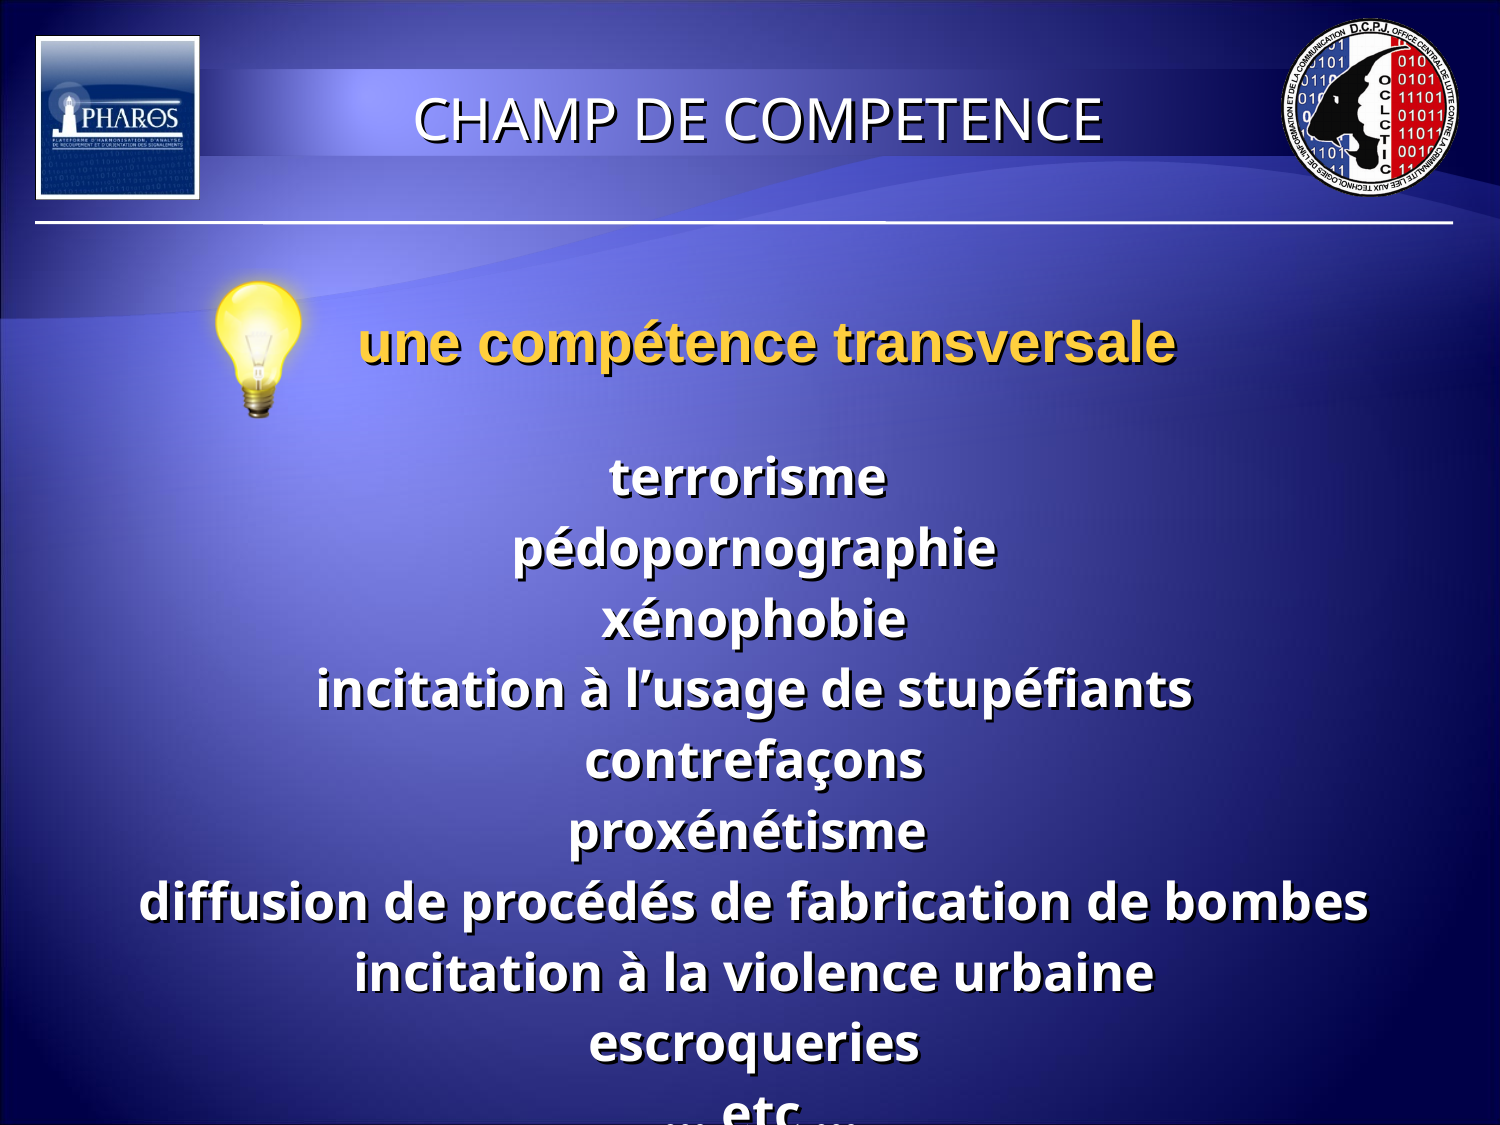

CHAMP DE COMPETENCE
une compétence transversale
terrorisme
 pédopornographie
xénophobie
incitation à l’usage de stupéfiants
contrefaçons
proxénétisme
 diffusion de procédés de fabrication de bombes
incitation à la violence urbaine
escroqueries
 … etc …